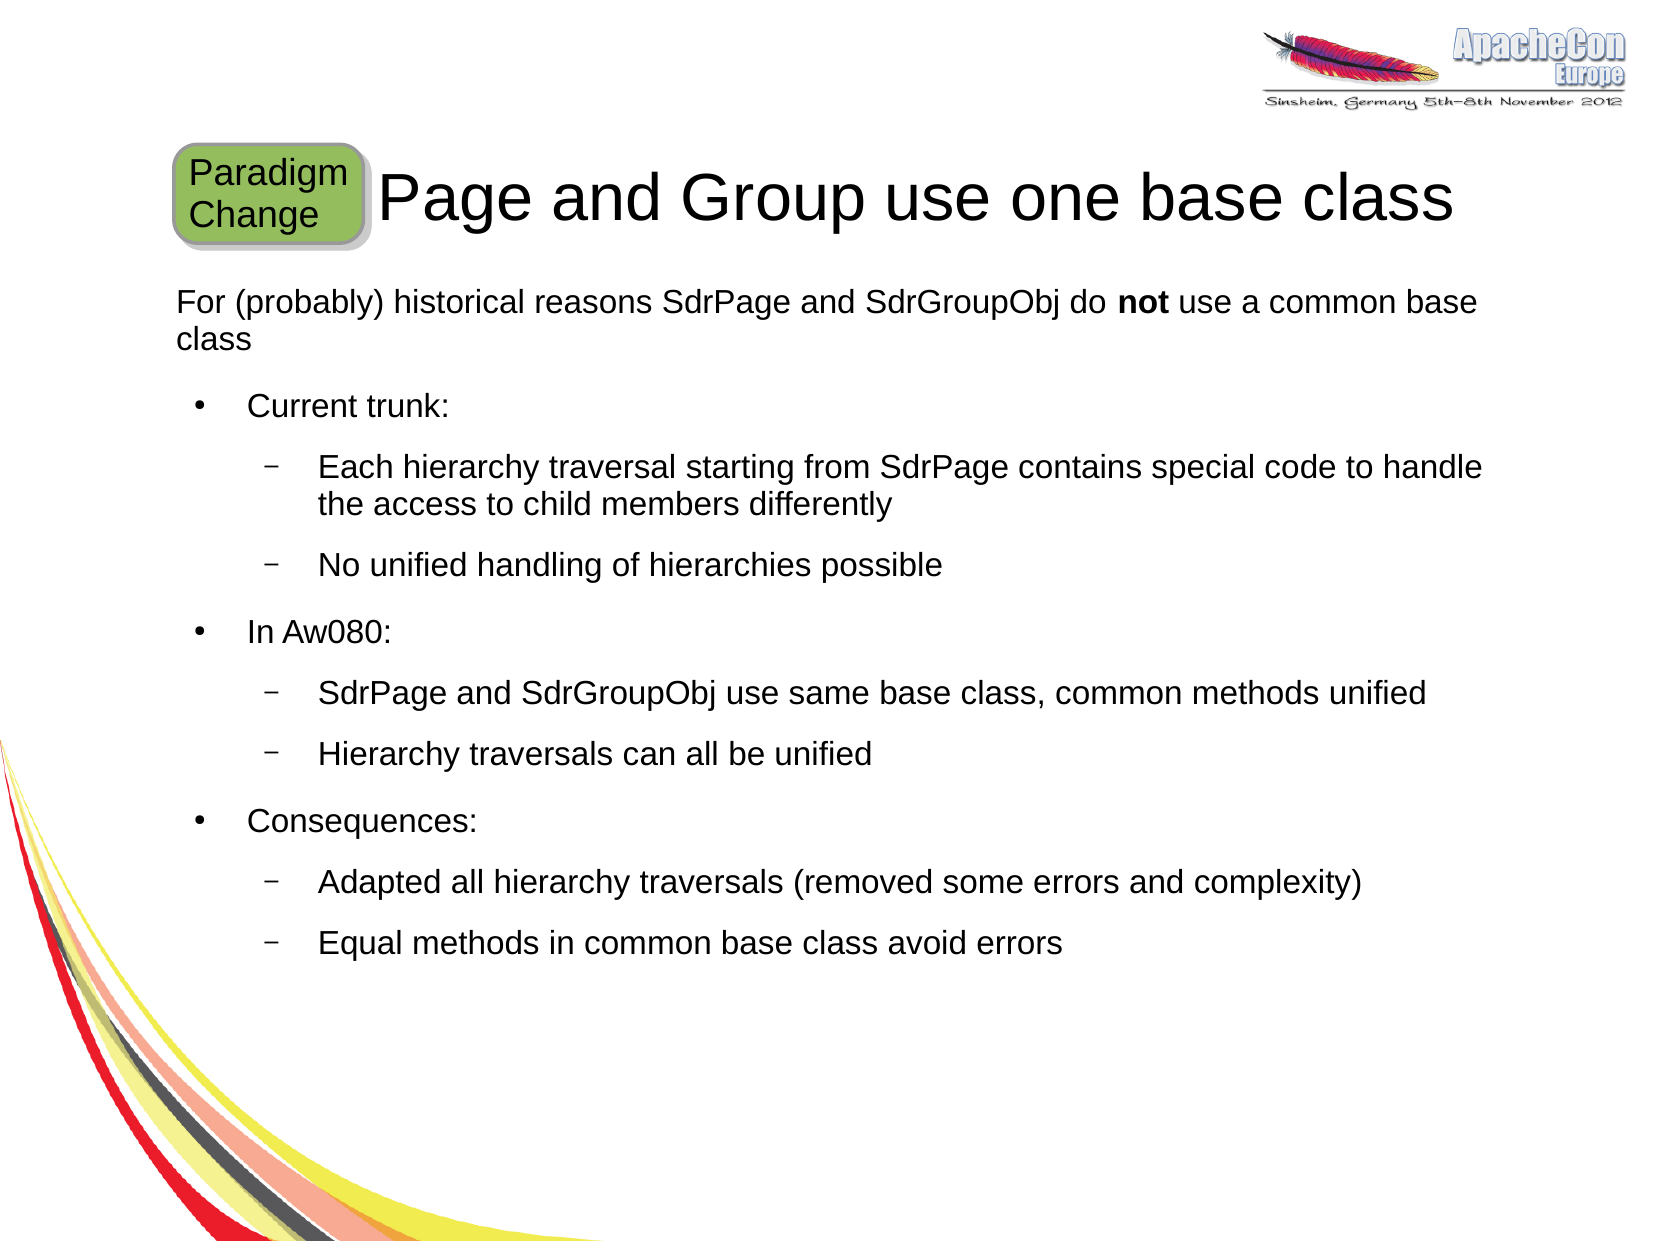

Paradigm
Change
# Page and Group use one base class
For (probably) historical reasons SdrPage and SdrGroupObj do not use a common base class
Current trunk:
Each hierarchy traversal starting from SdrPage contains special code to handle the access to child members differently
No unified handling of hierarchies possible
In Aw080:
SdrPage and SdrGroupObj use same base class, common methods unified
Hierarchy traversals can all be unified
Consequences:
Adapted all hierarchy traversals (removed some errors and complexity)
Equal methods in common base class avoid errors